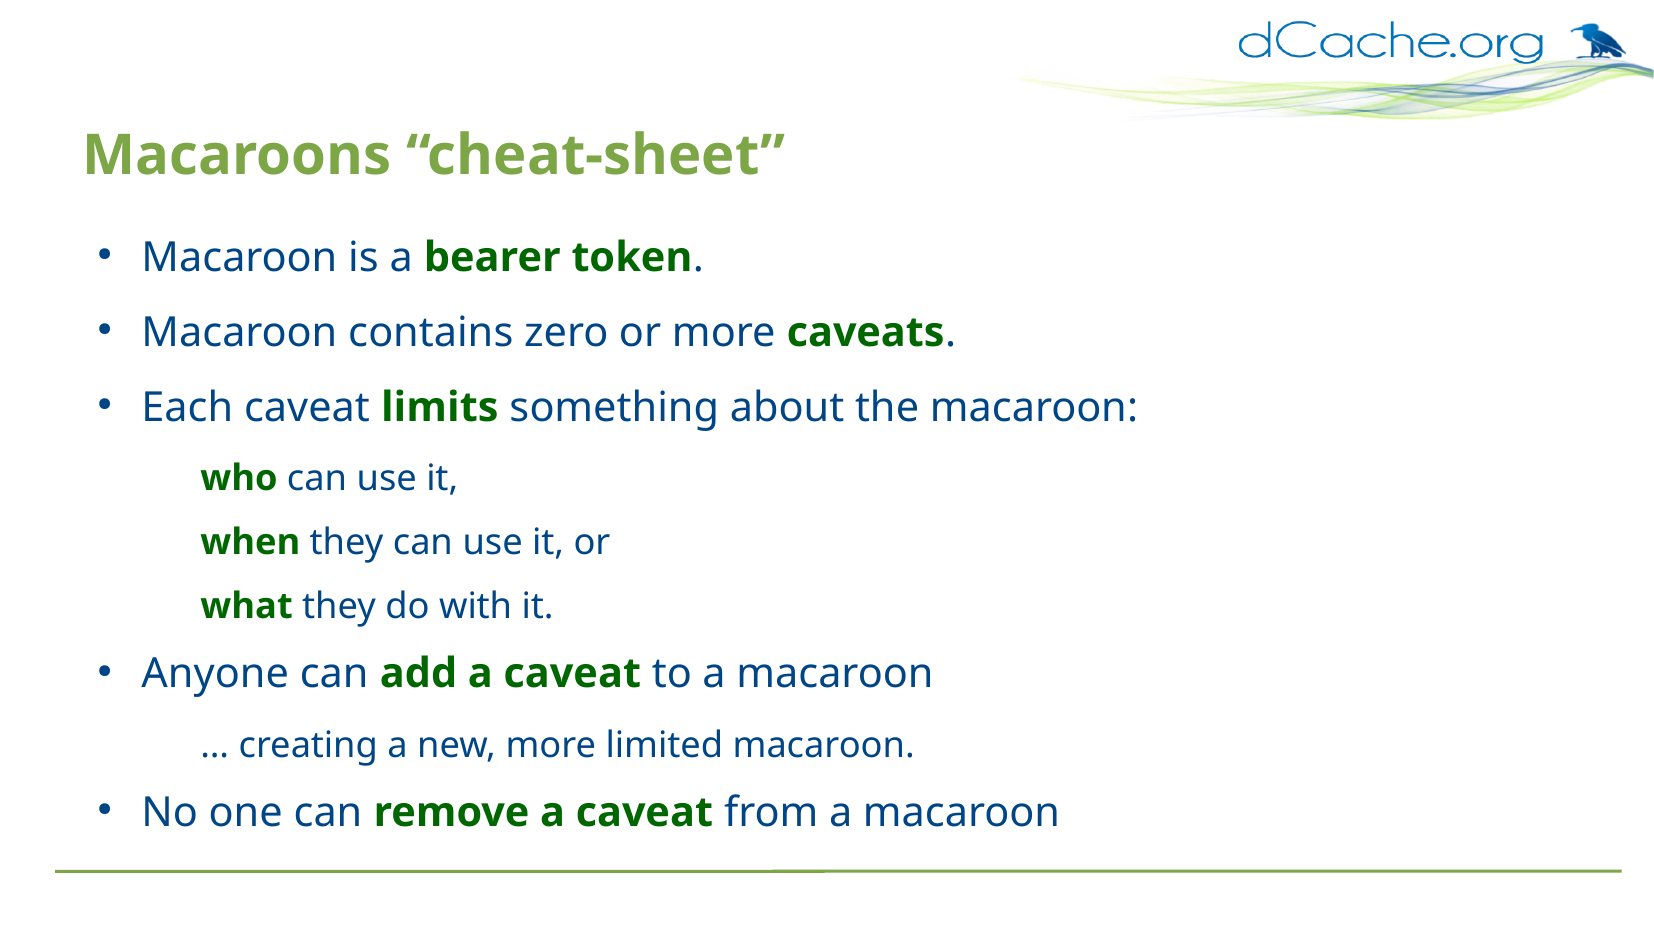

# Macaroons “cheat-sheet”
Macaroon is a bearer token.
Macaroon contains zero or more caveats.
Each caveat limits something about the macaroon:
who can use it,
when they can use it, or
what they do with it.
Anyone can add a caveat to a macaroon
… creating a new, more limited macaroon.
No one can remove a caveat from a macaroon